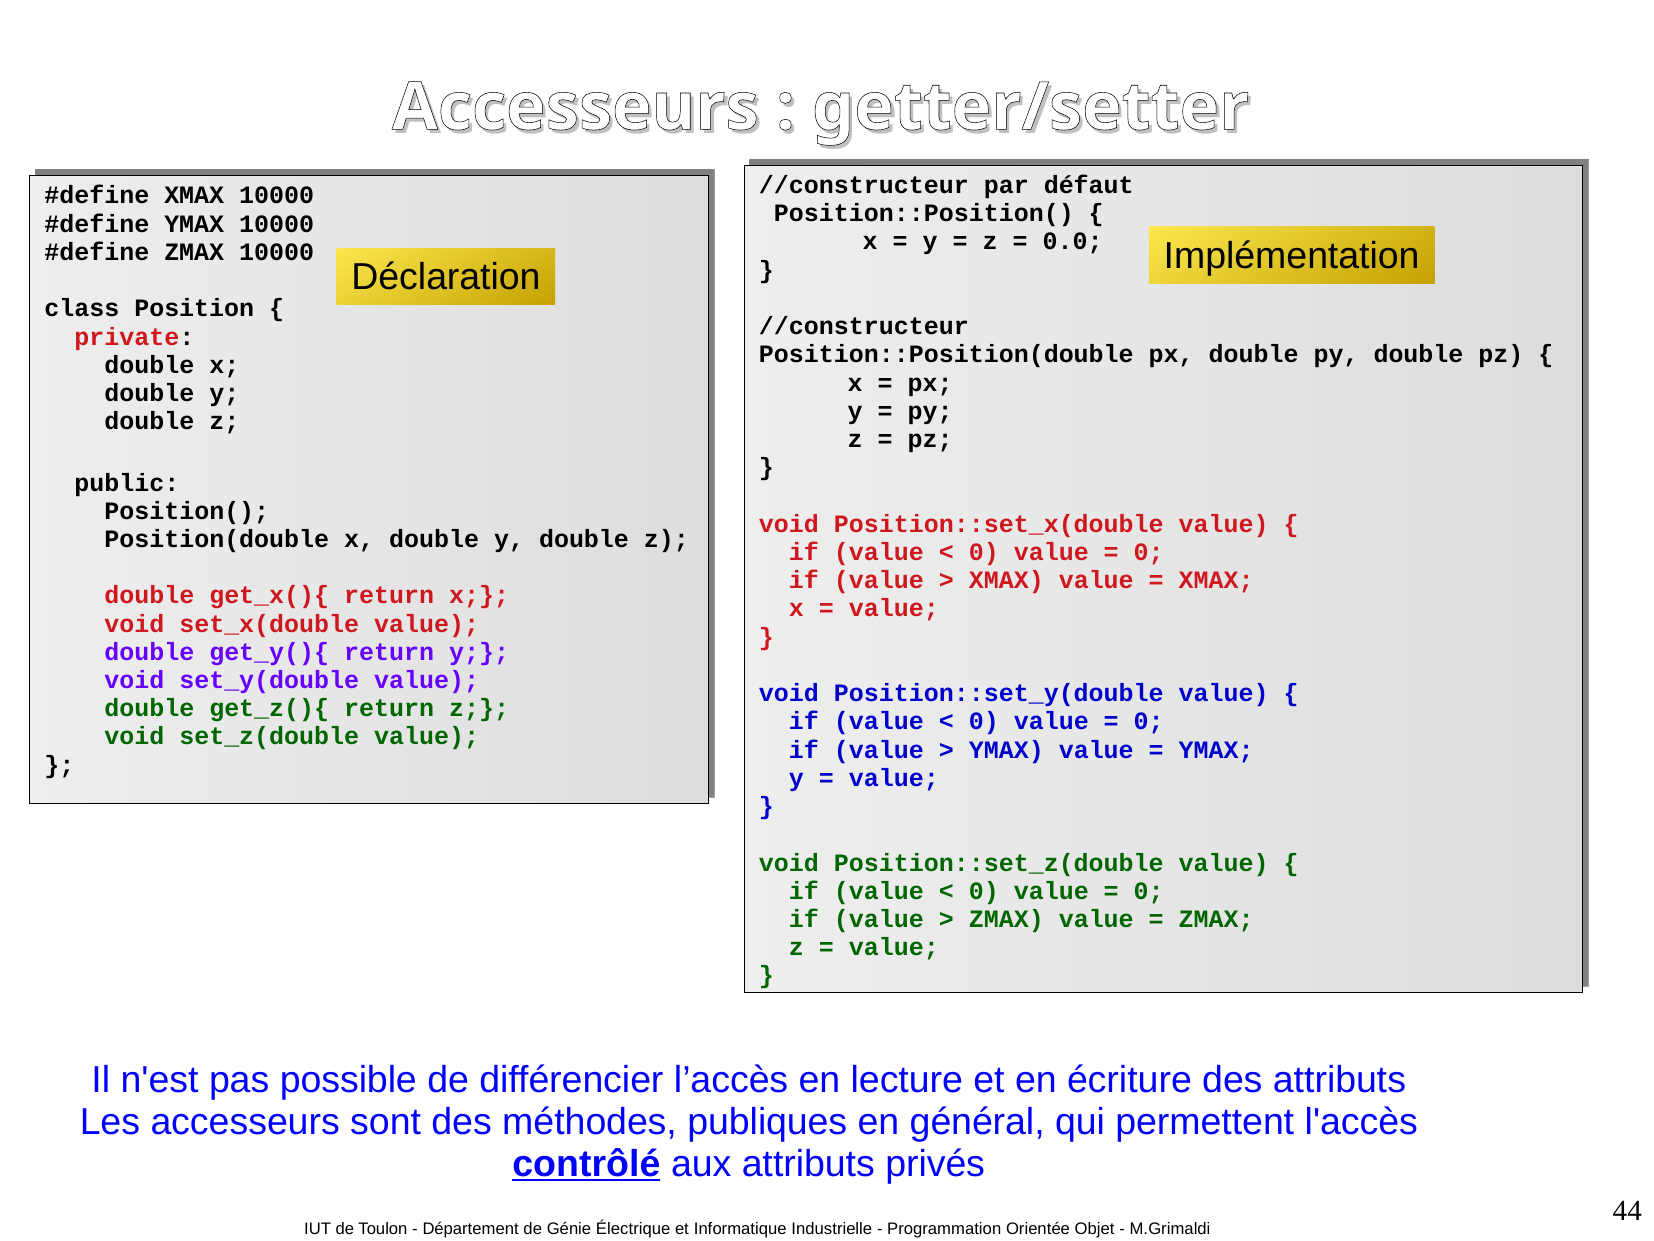

# Accesseurs : getter/setter
//constructeur par défaut
 Position::Position() {
	 x = y = z = 0.0;
}
//constructeur
Position::Position(double px, double py, double pz) {
	 x = px;
	 y = py;
	 z = pz;
}
void Position::set_x(double value) {
 if (value < 0) value = 0;
 if (value > XMAX) value = XMAX;
 x = value;
}
void Position::set_y(double value) {
 if (value < 0) value = 0;
 if (value > YMAX) value = YMAX;
 y = value;
}
void Position::set_z(double value) {
 if (value < 0) value = 0;
 if (value > ZMAX) value = ZMAX;
 z = value;
}
#define XMAX 10000
#define YMAX 10000
#define ZMAX 10000
class Position {
 private:
 double x;
 double y;
 double z;
 public:
 Position();
 Position(double x, double y, double z);
 double get_x(){ return x;};
 void set_x(double value);
 double get_y(){ return y;};
 void set_y(double value);
 double get_z(){ return z;};
 void set_z(double value);
};
Implémentation
Déclaration
Il n'est pas possible de différencier l’accès en lecture et en écriture des attributs
Les accesseurs sont des méthodes, publiques en général, qui permettent l'accès contrôlé aux attributs privés